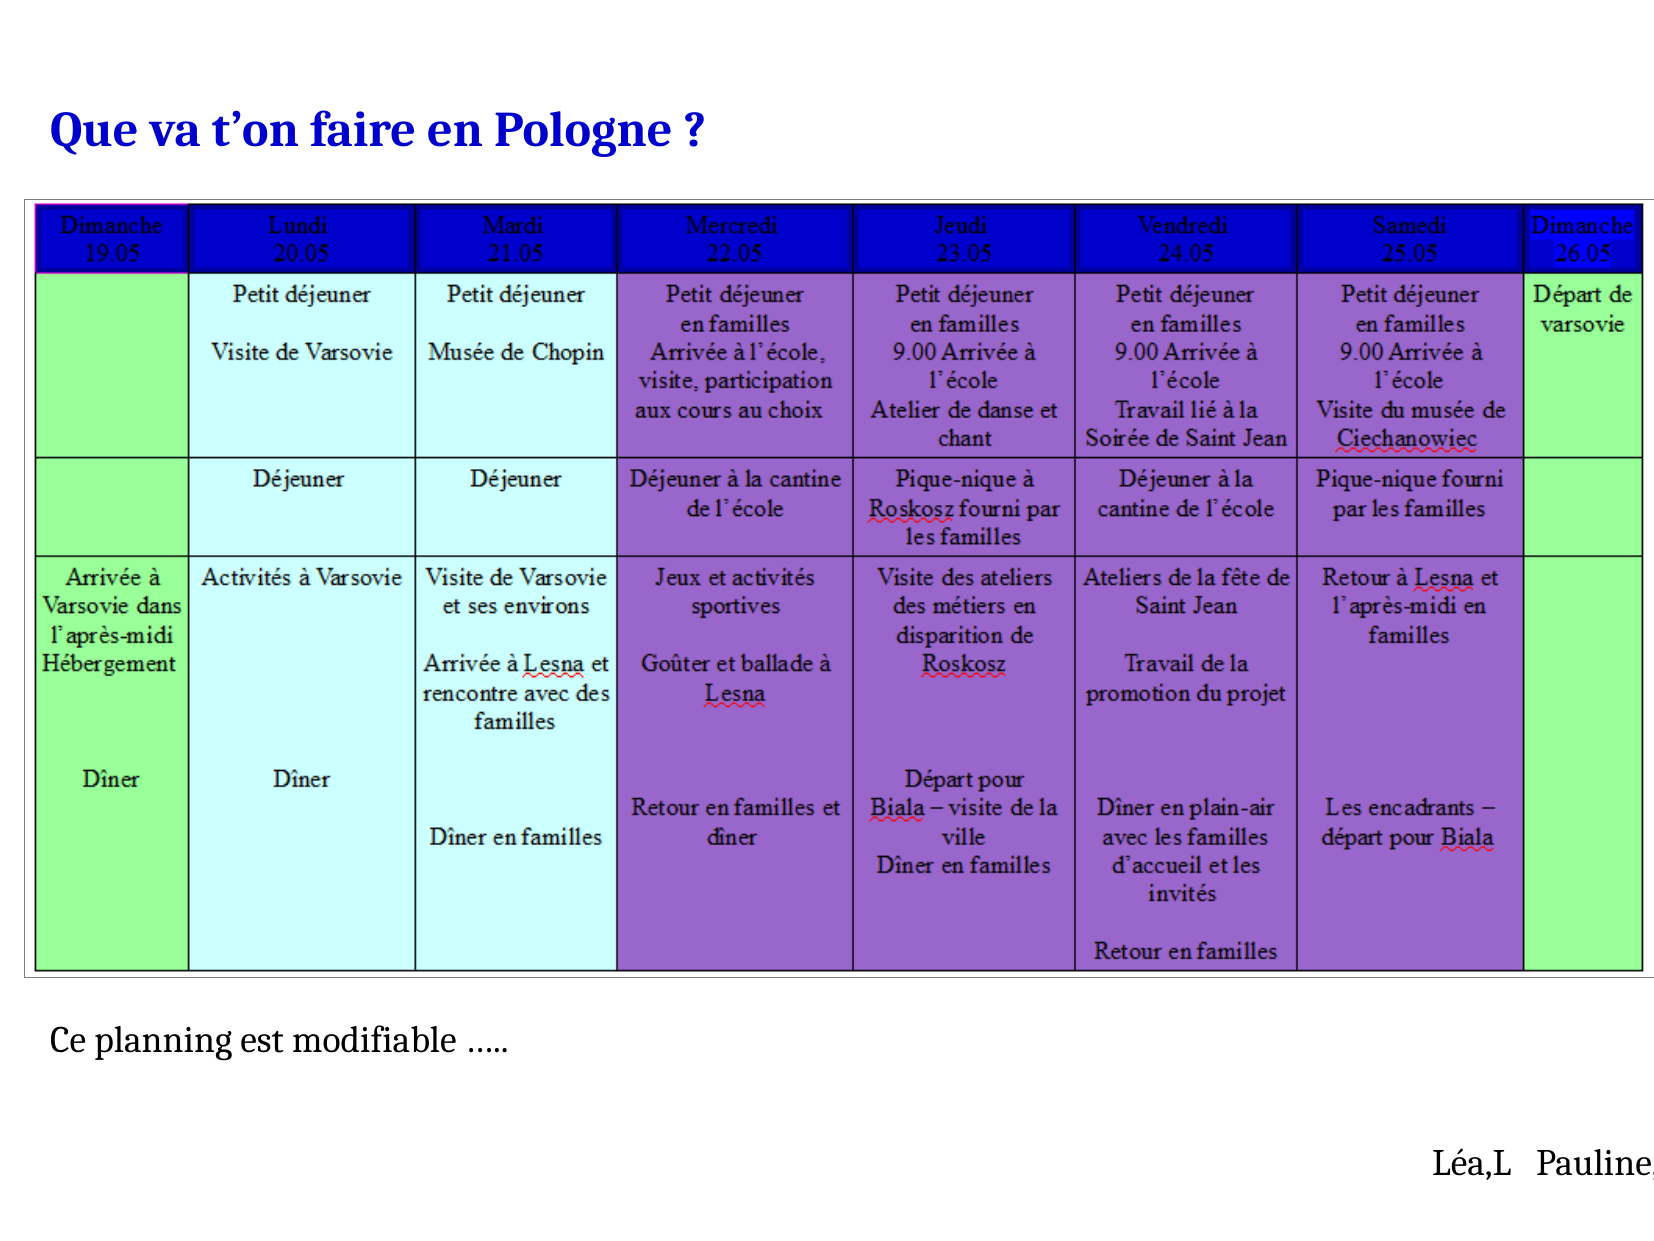

Que va t’on faire en Pologne ?
Ce planning est modifiable …..
Léa,L Pauline,E